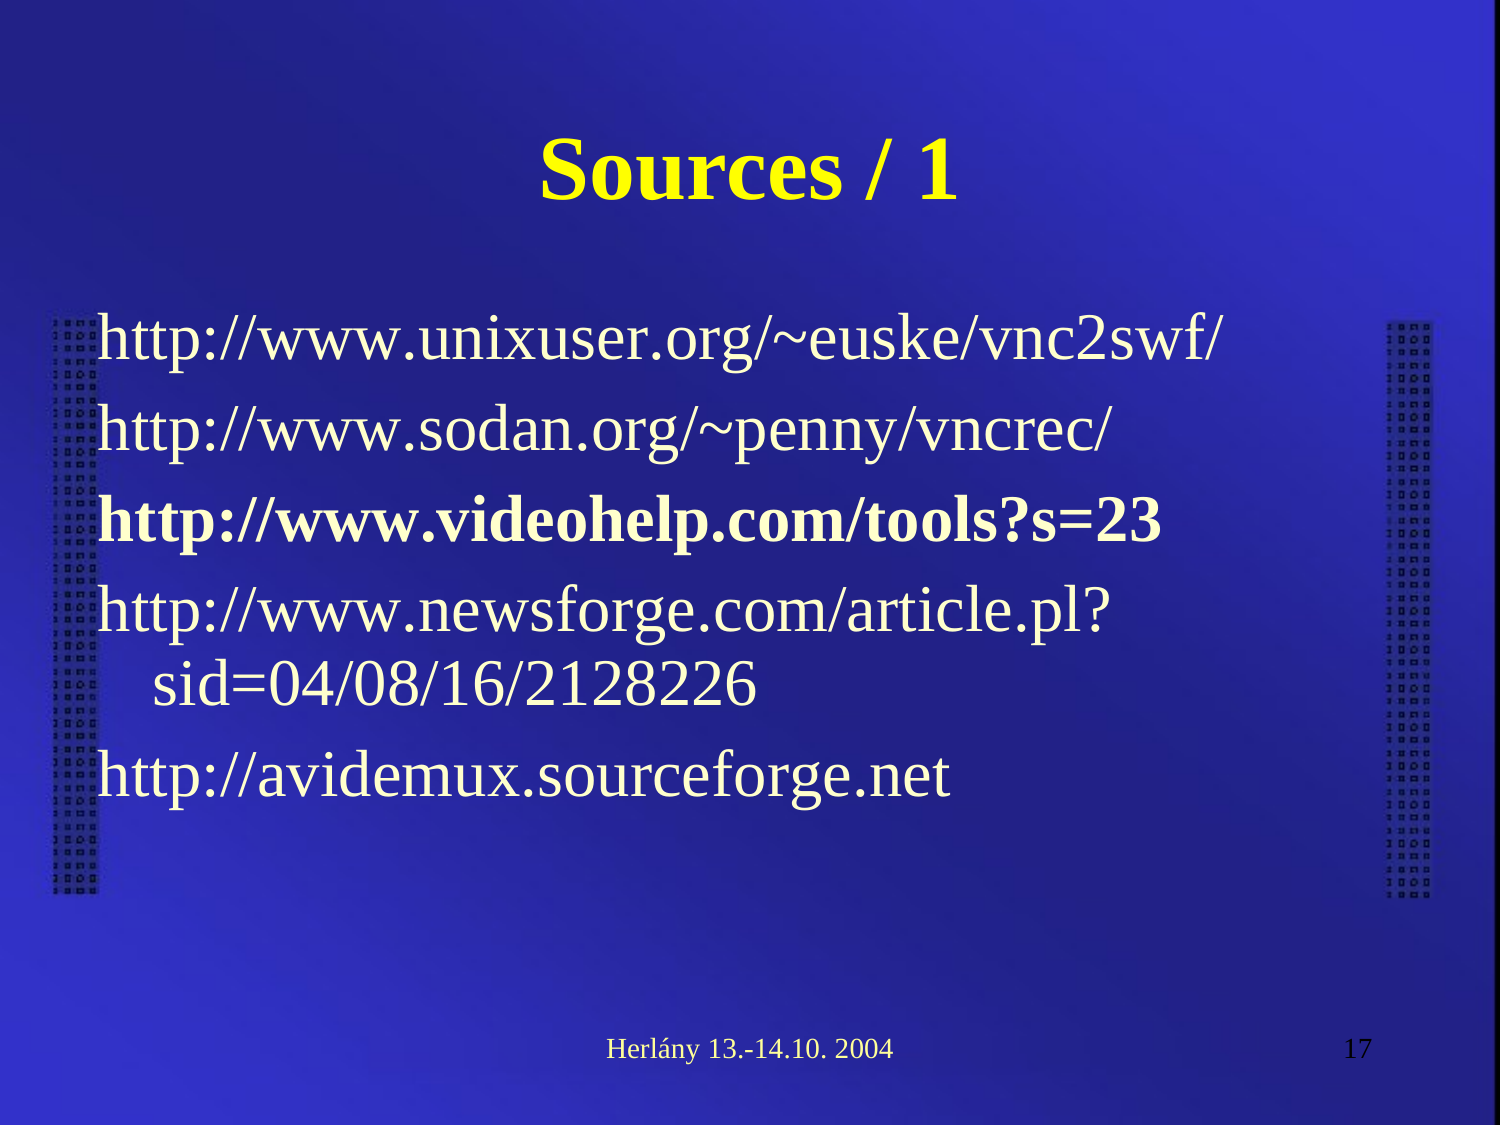

# Sources / 1
http://www.unixuser.org/~euske/vnc2swf/
http://www.sodan.org/~penny/vncrec/
http://www.videohelp.com/tools?s=23
http://www.newsforge.com/article.pl?sid=04/08/16/2128226
http://avidemux.sourceforge.net
Herlány 13.-14.10. 2004